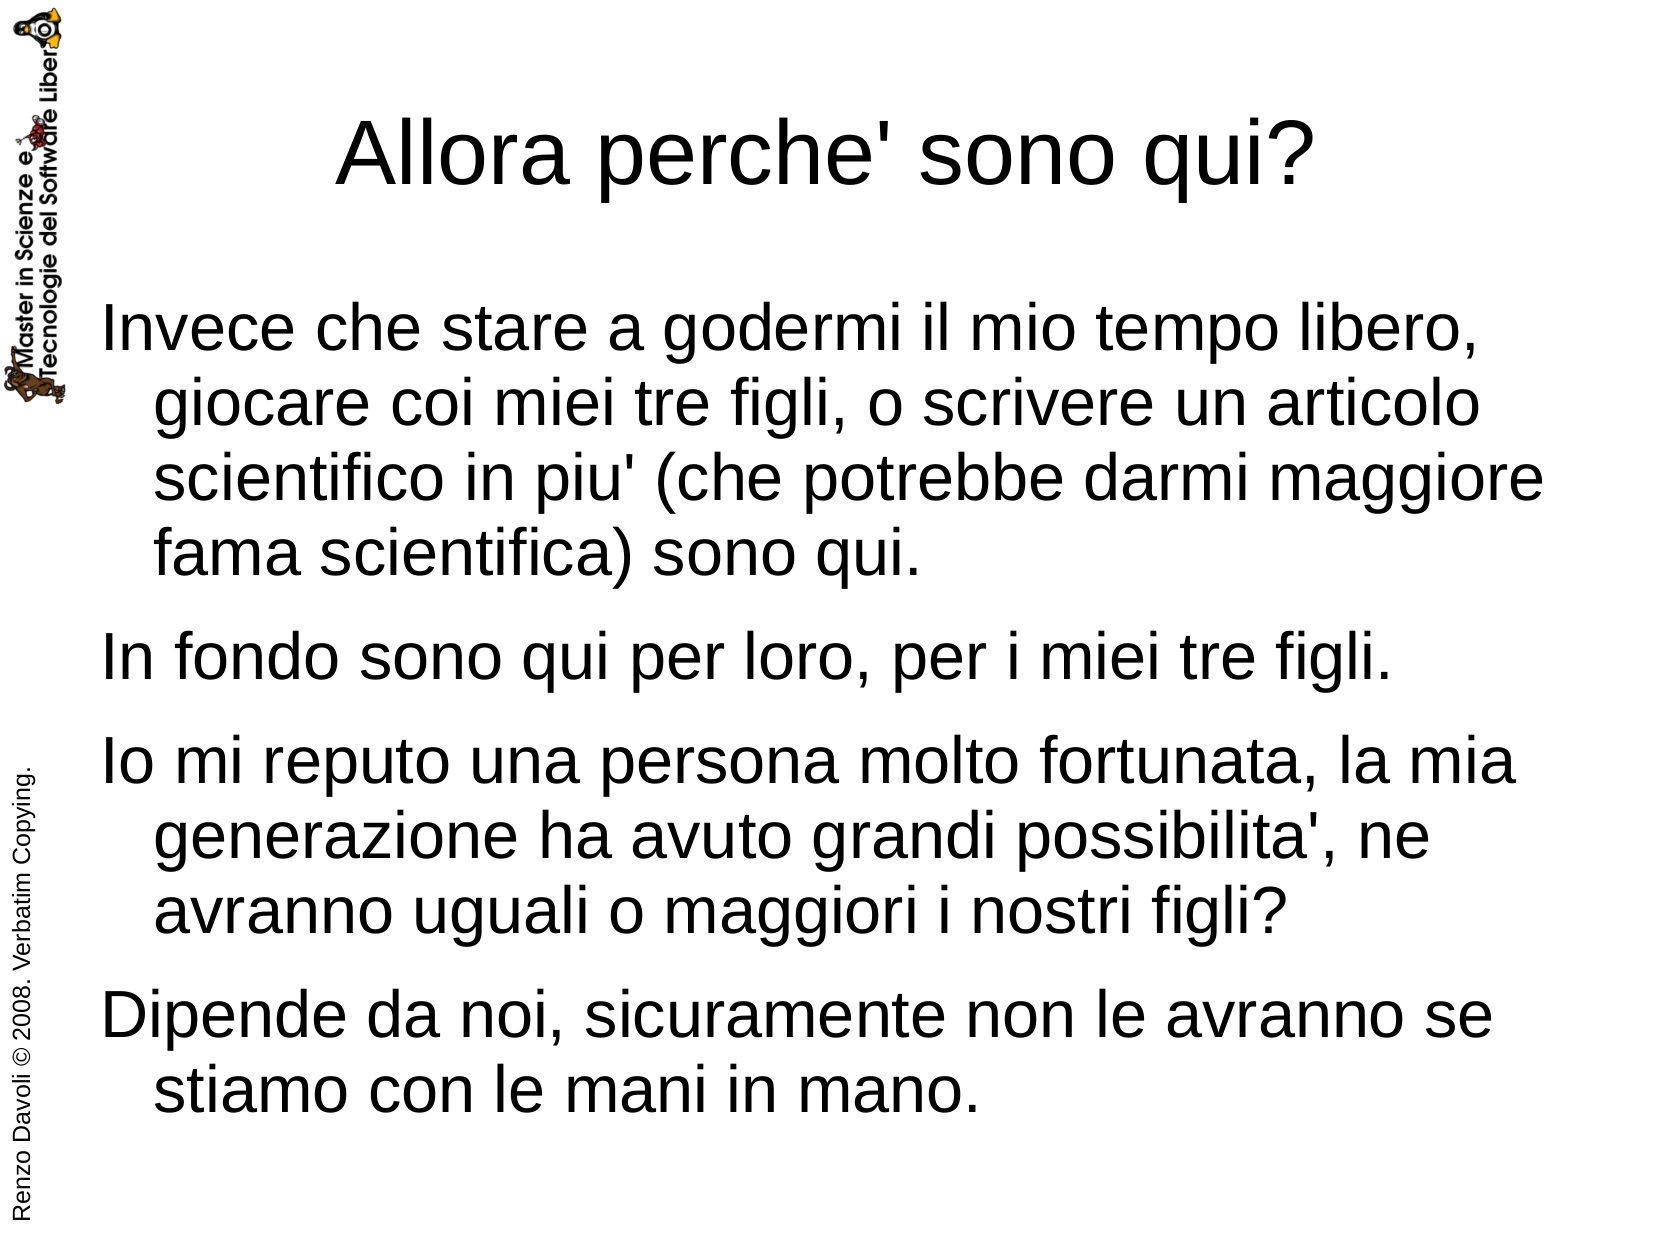

# Allora perche' sono qui?
Invece che stare a godermi il mio tempo libero, giocare coi miei tre figli, o scrivere un articolo scientifico in piu' (che potrebbe darmi maggiore fama scientifica) sono qui.
In fondo sono qui per loro, per i miei tre figli.
Io mi reputo una persona molto fortunata, la mia generazione ha avuto grandi possibilita', ne avranno uguali o maggiori i nostri figli?
Dipende da noi, sicuramente non le avranno se stiamo con le mani in mano.